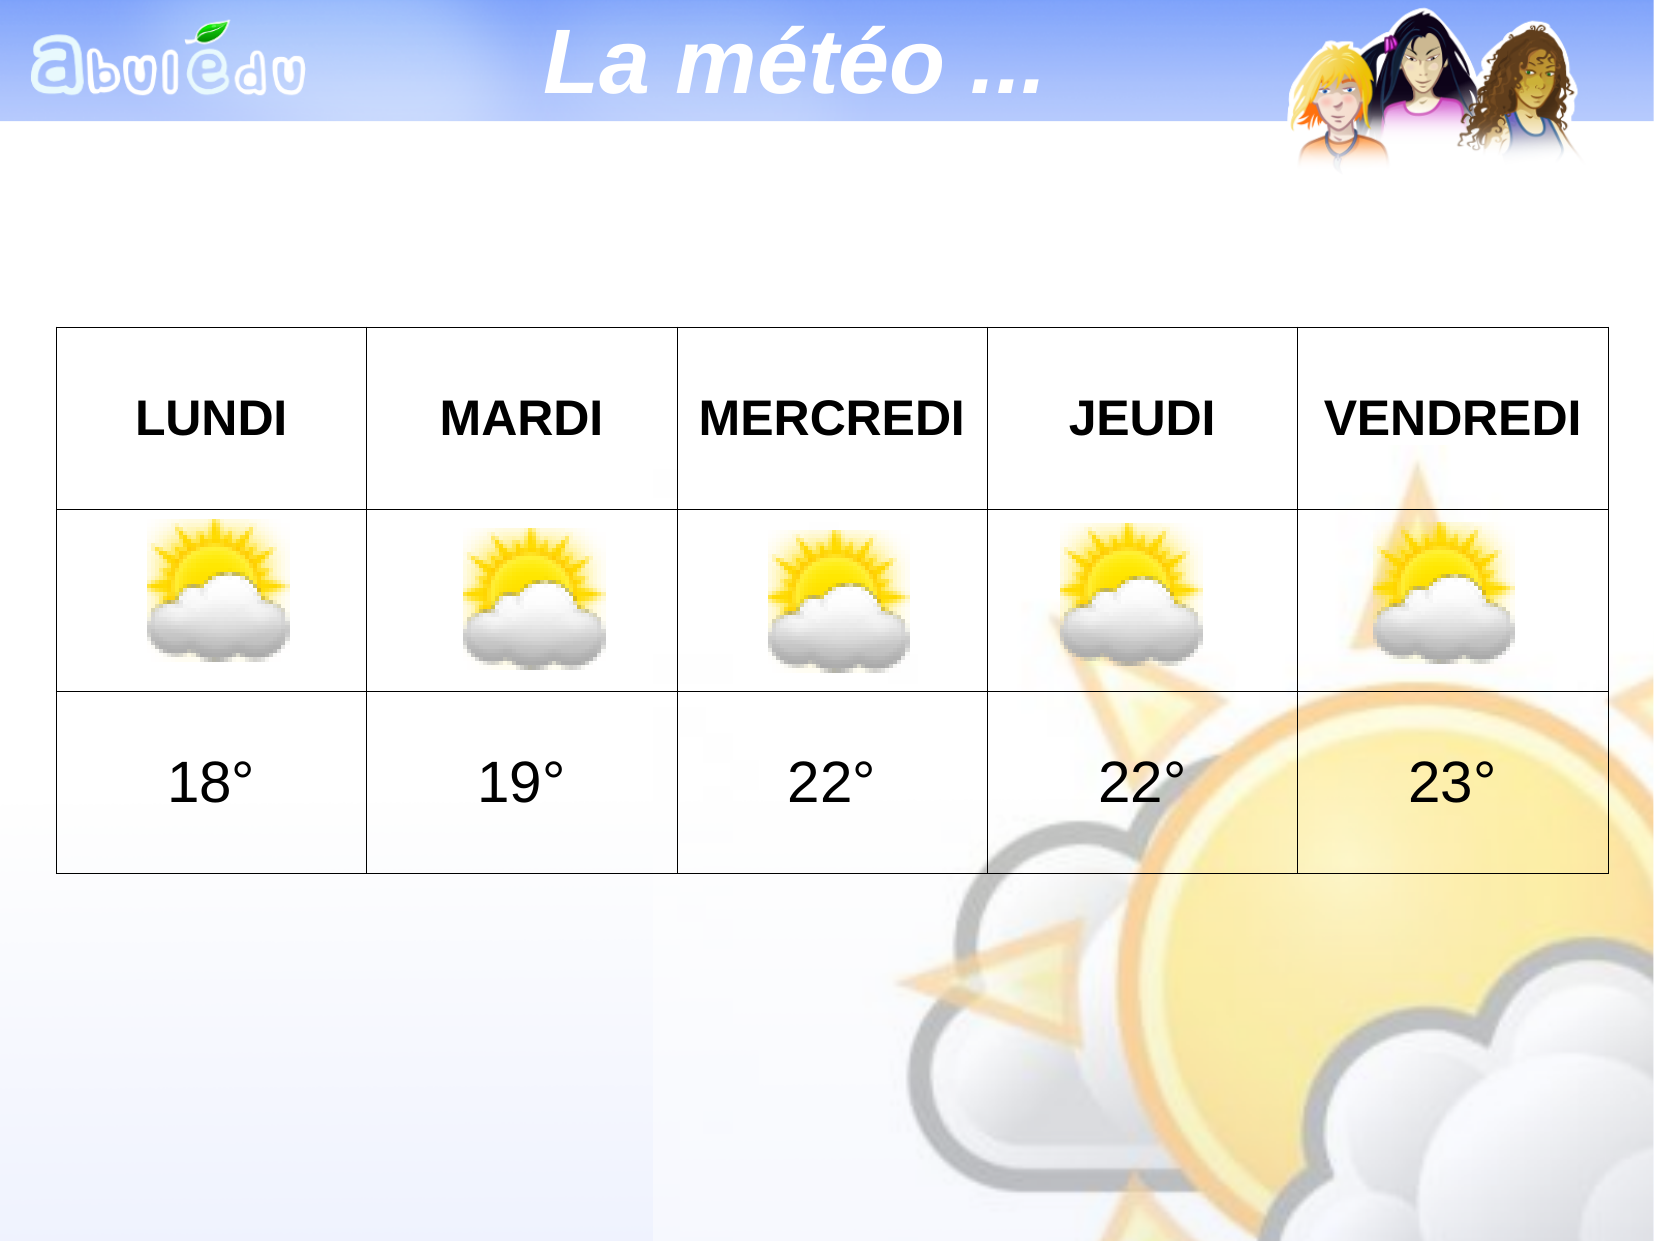

# La météo ...
| LUNDI | MARDI | MERCREDI | JEUDI | VENDREDI |
| --- | --- | --- | --- | --- |
| | | | | |
| 18° | 19° | 22° | 22° | 23° |